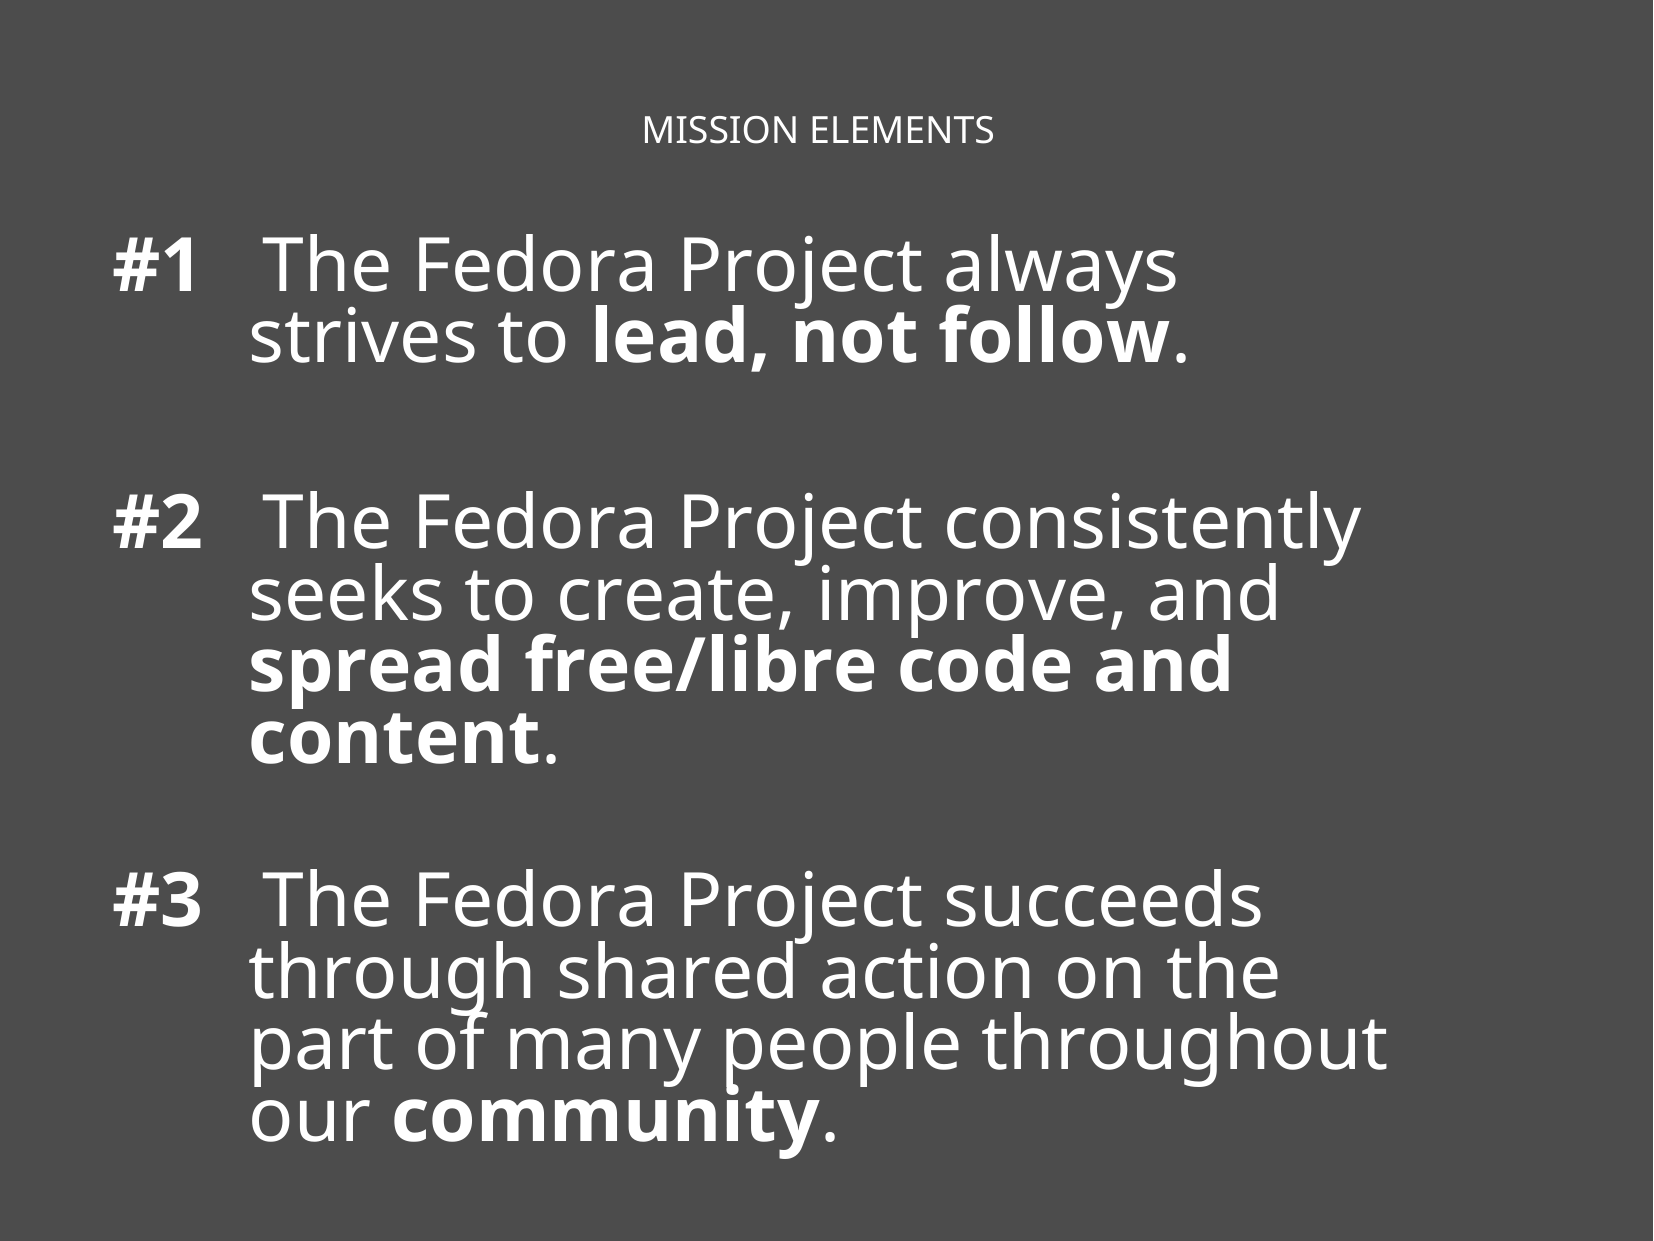

MISSION ELEMENTS
# #1 The Fedora Project always strives to lead, not follow.
#2 The Fedora Project consistently
 seeks to create, improve, and
 spread free/libre code and
 content.
#3 The Fedora Project succeeds
 through shared action on the
 part of many people throughout
 our community.